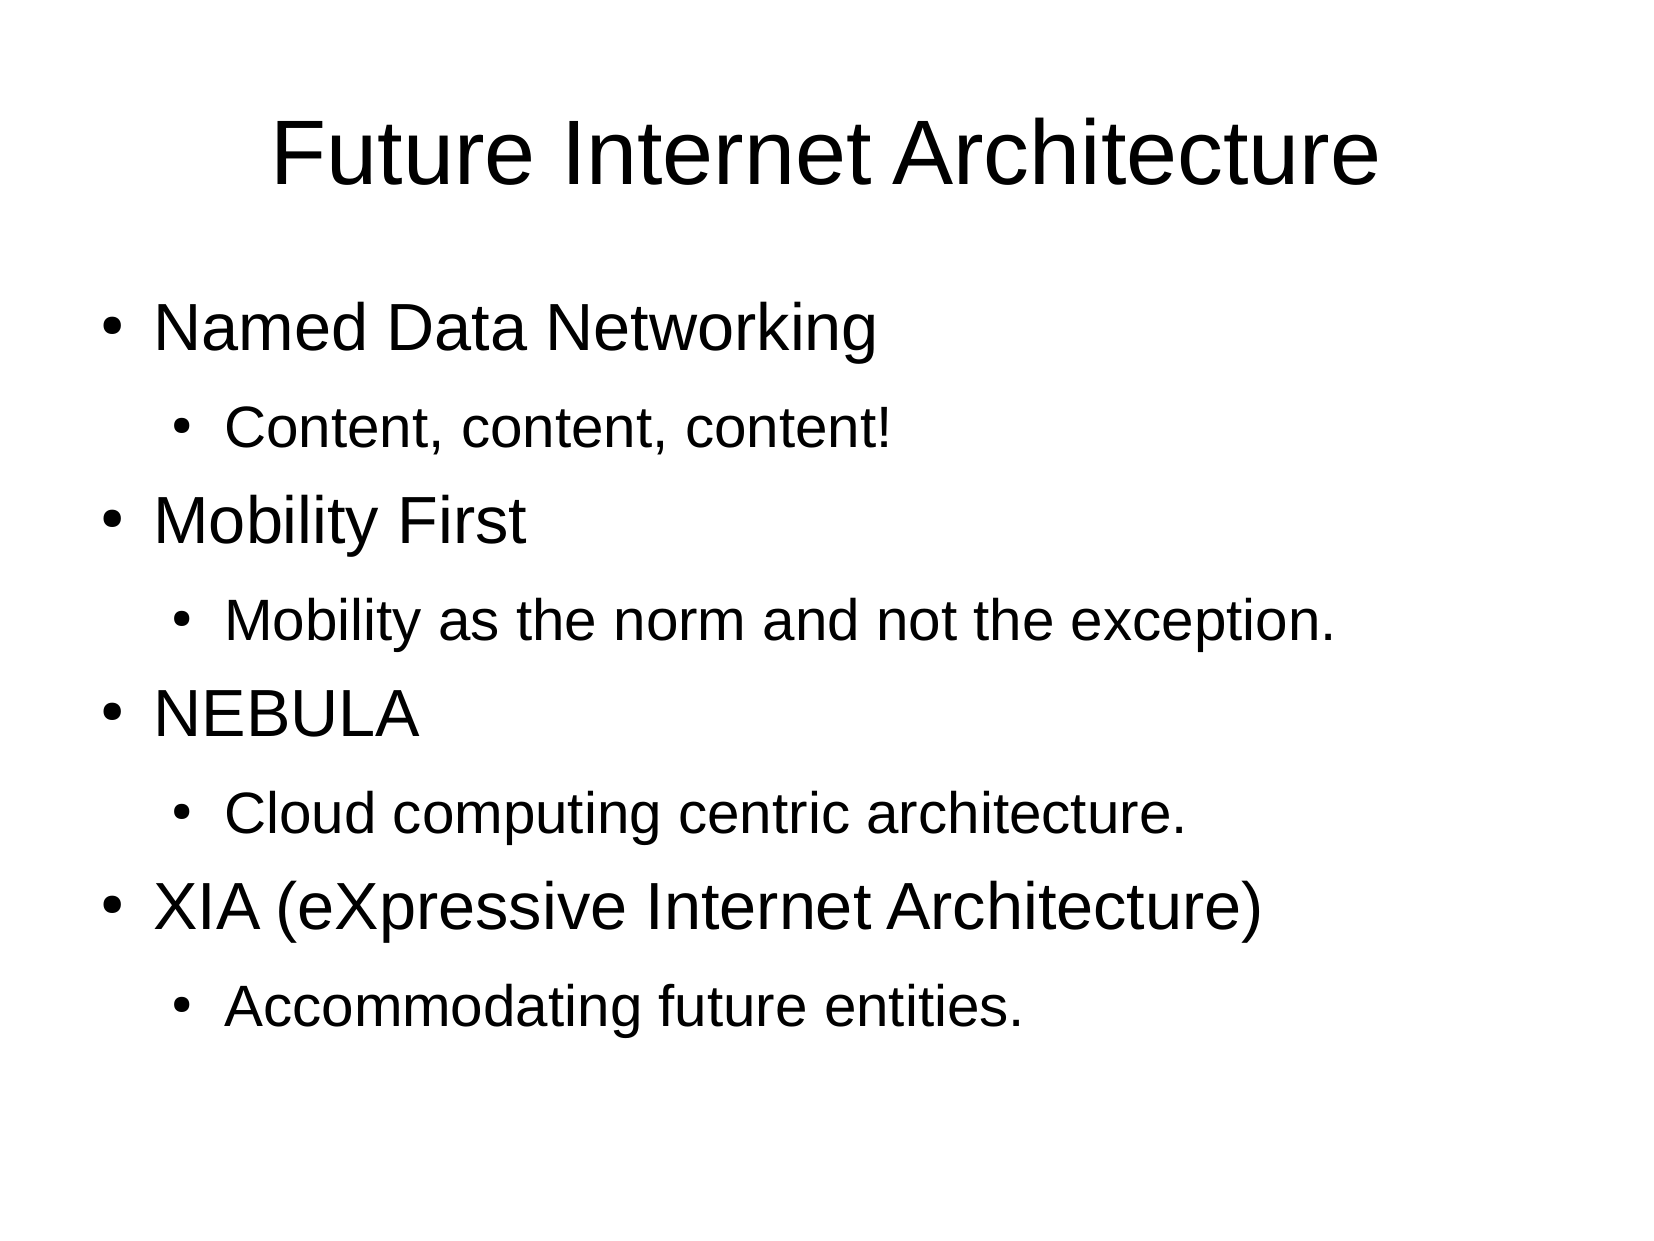

# Future Internet Architecture
Named Data Networking
Content, content, content!
Mobility First
Mobility as the norm and not the exception.
NEBULA
Cloud computing centric architecture.
XIA (eXpressive Internet Architecture)
Accommodating future entities.